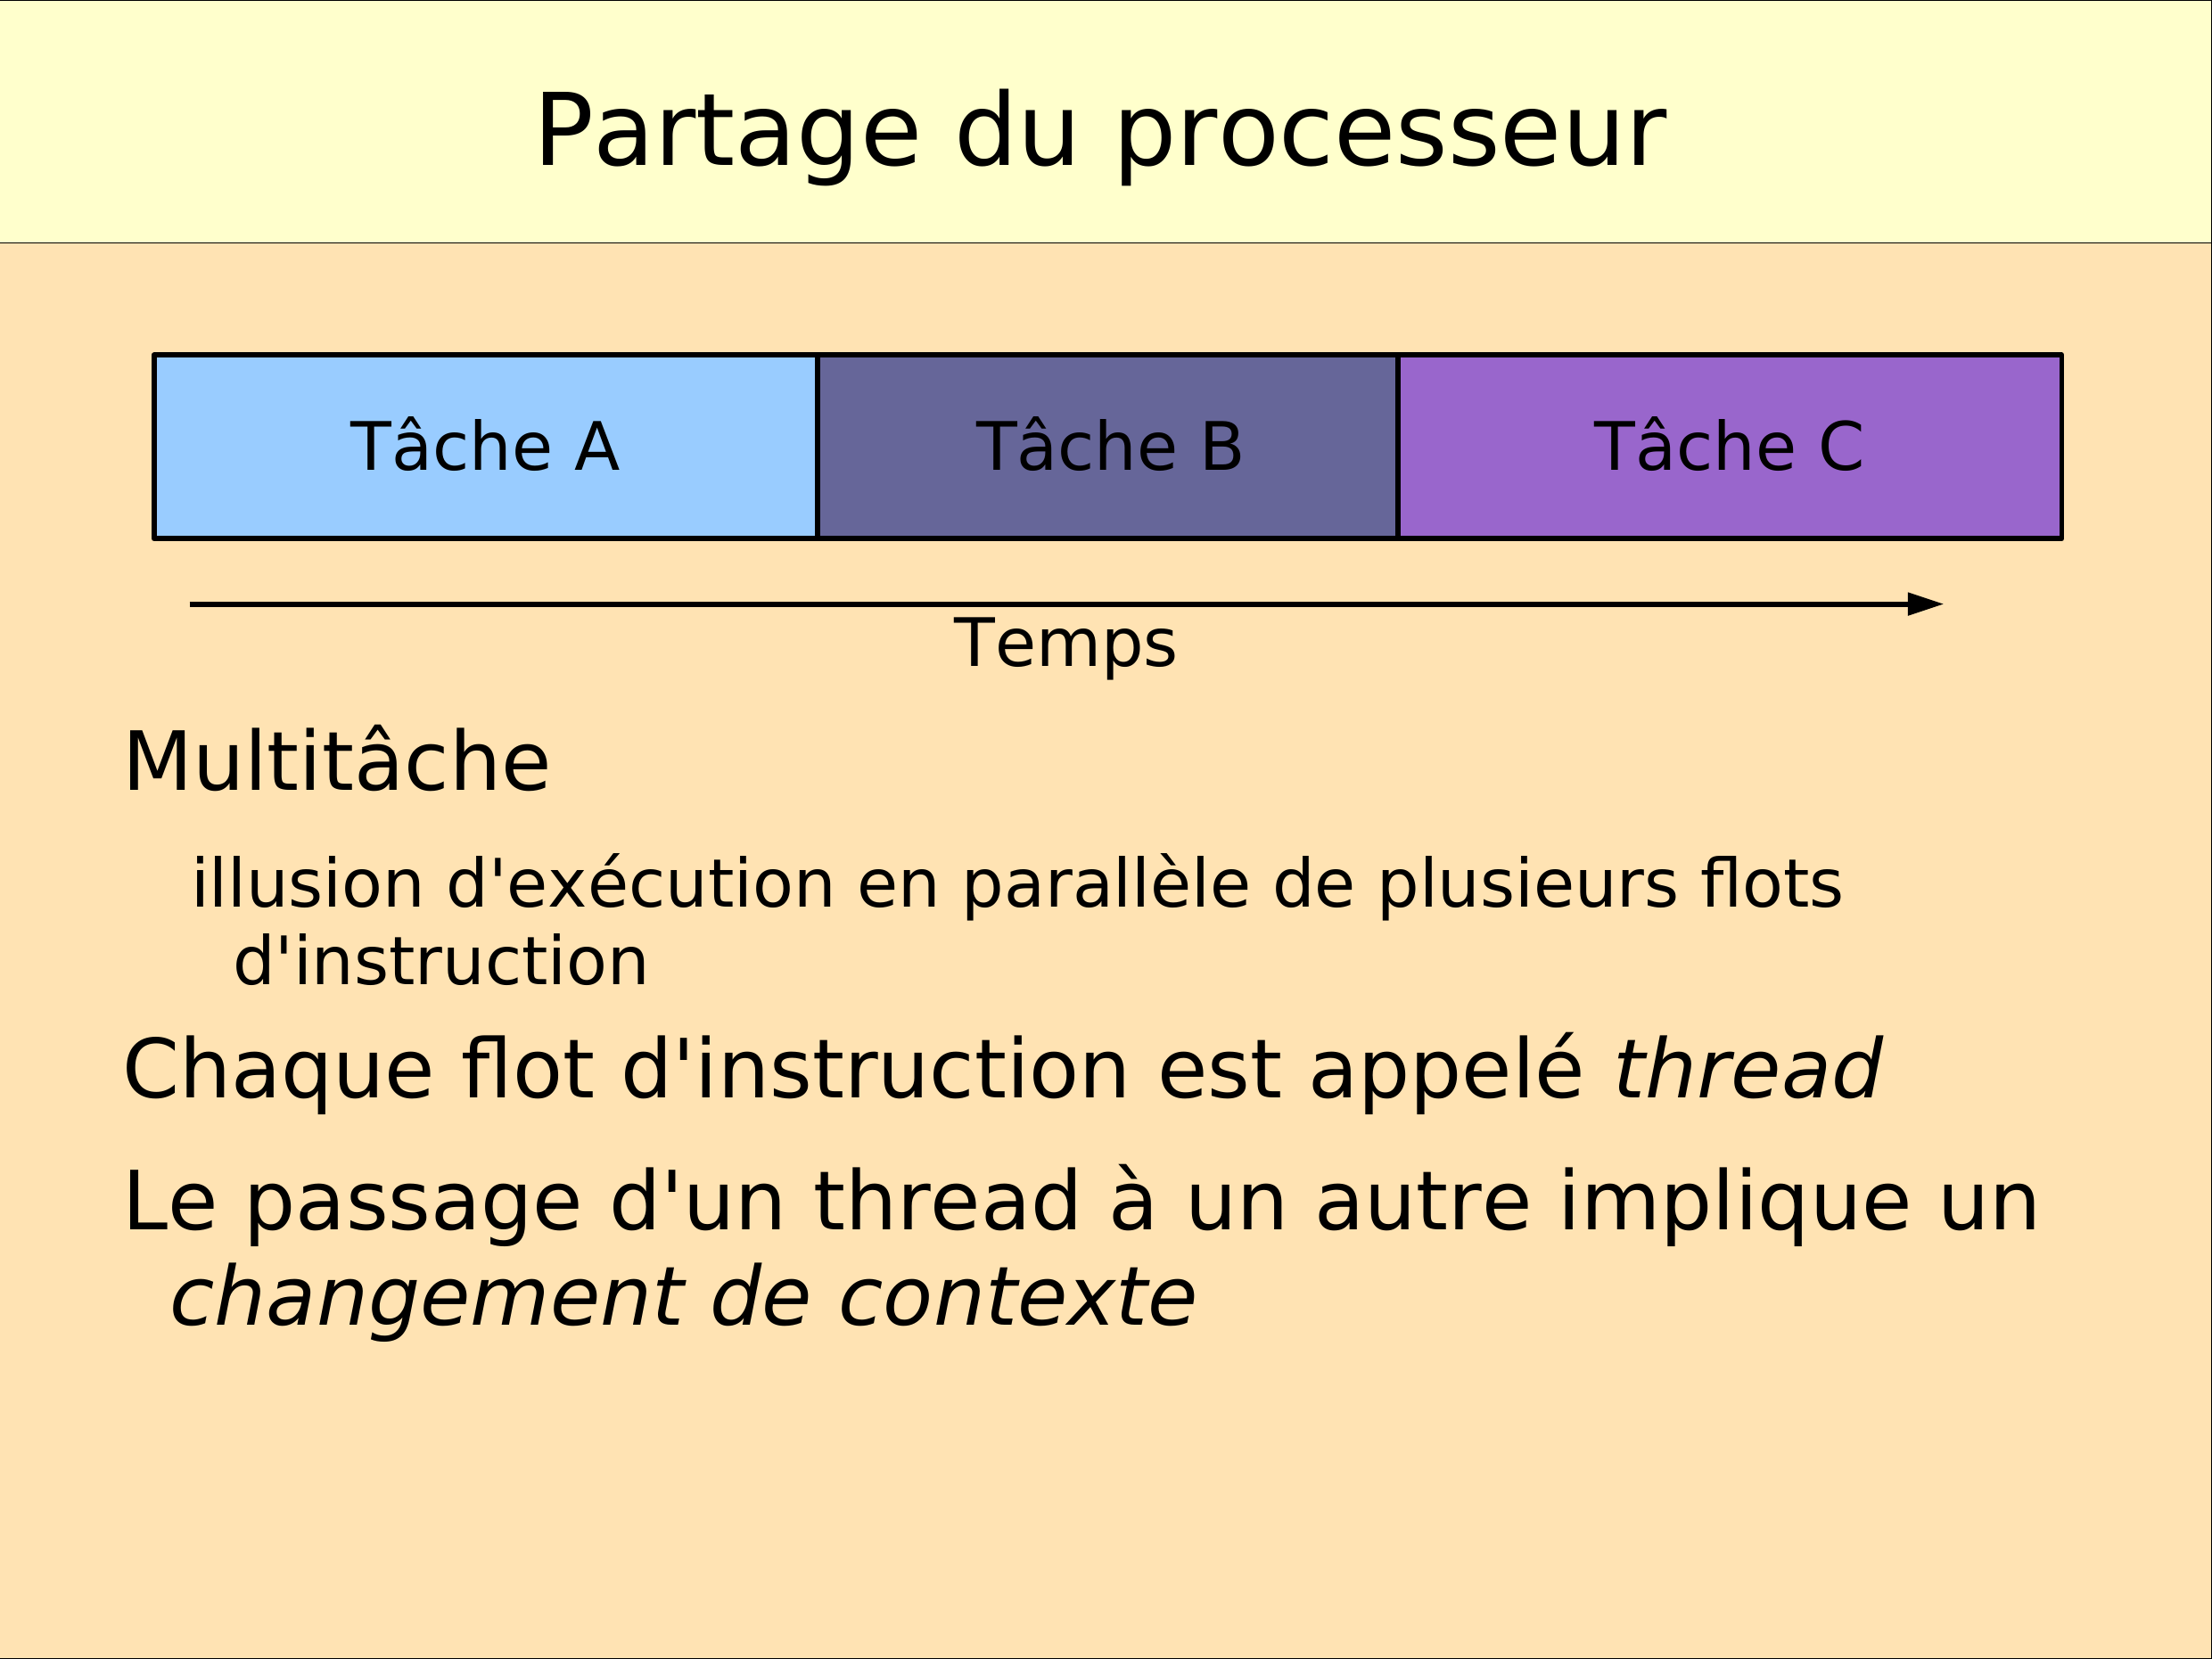

# Partage du processeur
Tâche A
Tâche B
Tâche C
Temps
Multitâche
illusion d'exécution en parallèle de plusieurs flots d'instruction
Chaque flot d'instruction est appelé thread
Le passage d'un thread à un autre implique un changement de contexte